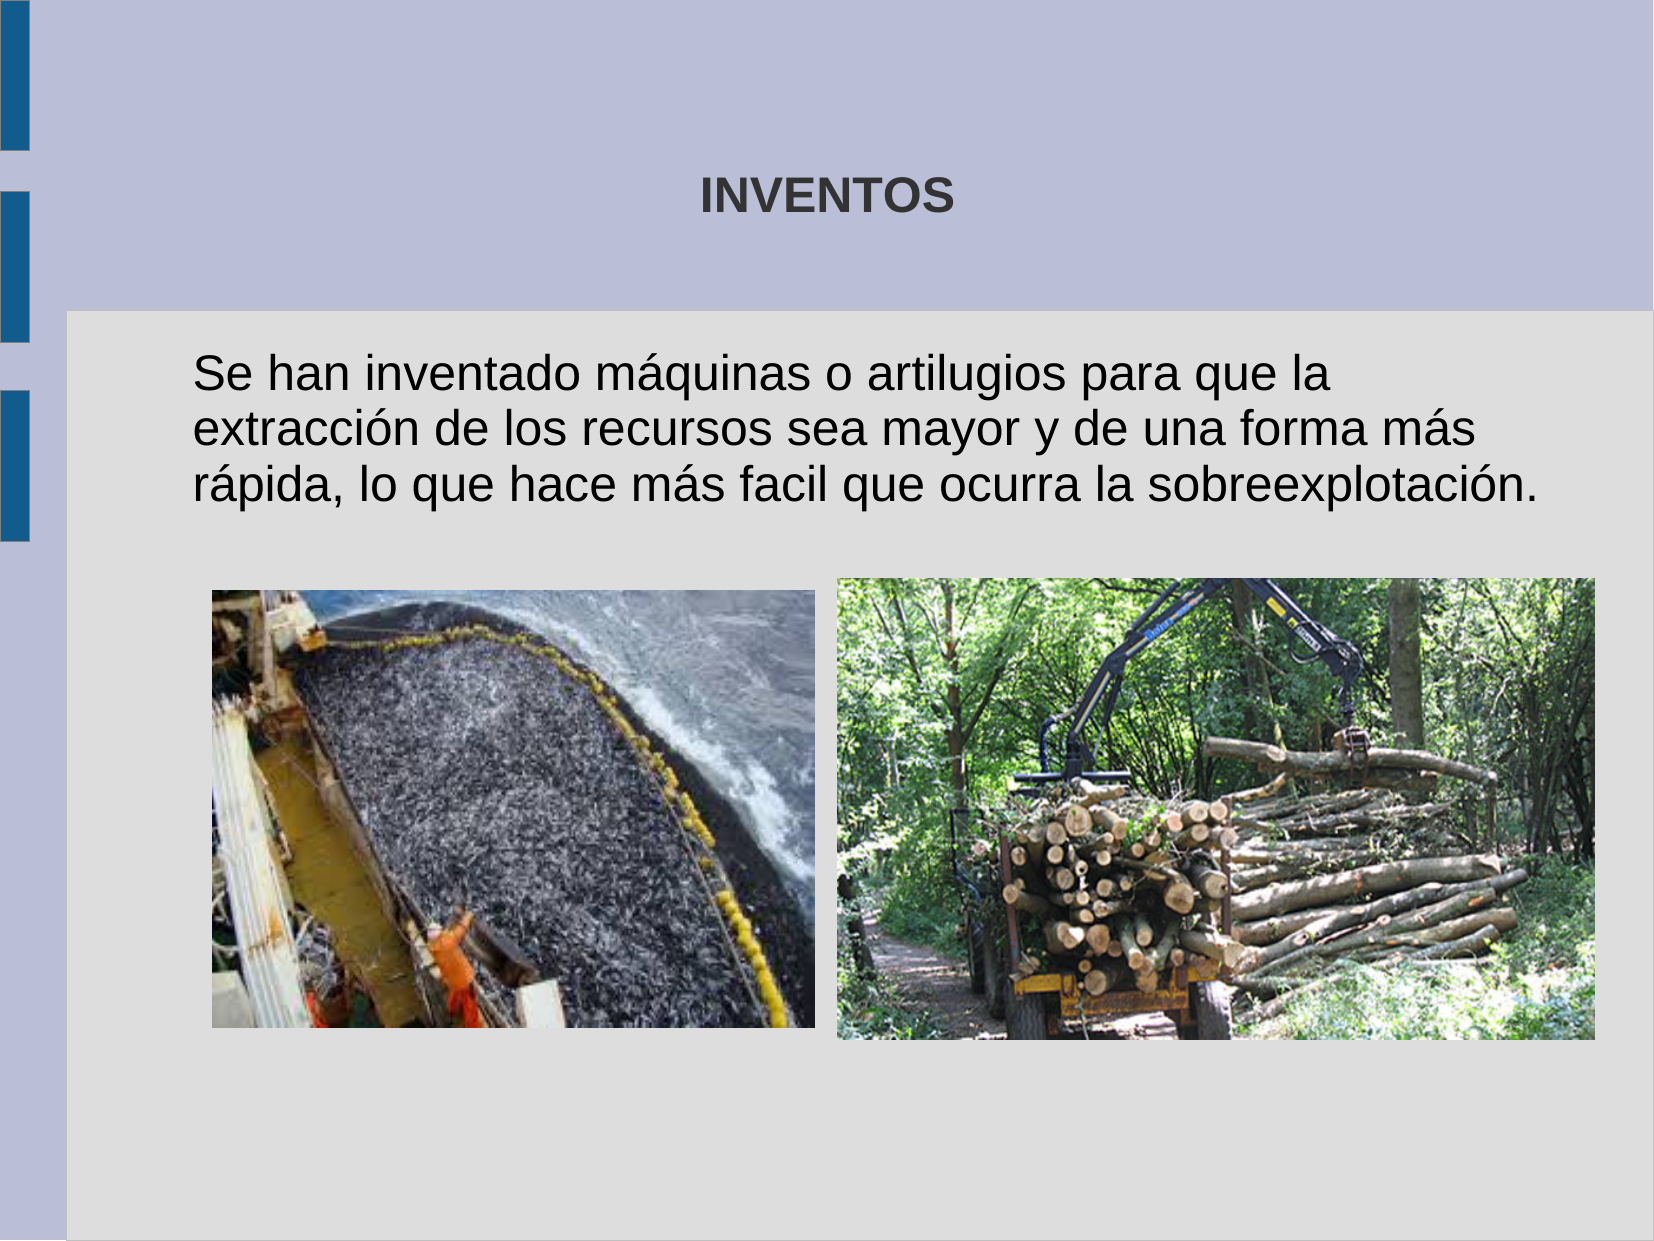

# INVENTOS
Se han inventado máquinas o artilugios para que la extracción de los recursos sea mayor y de una forma más rápida, lo que hace más facil que ocurra la sobreexplotación.